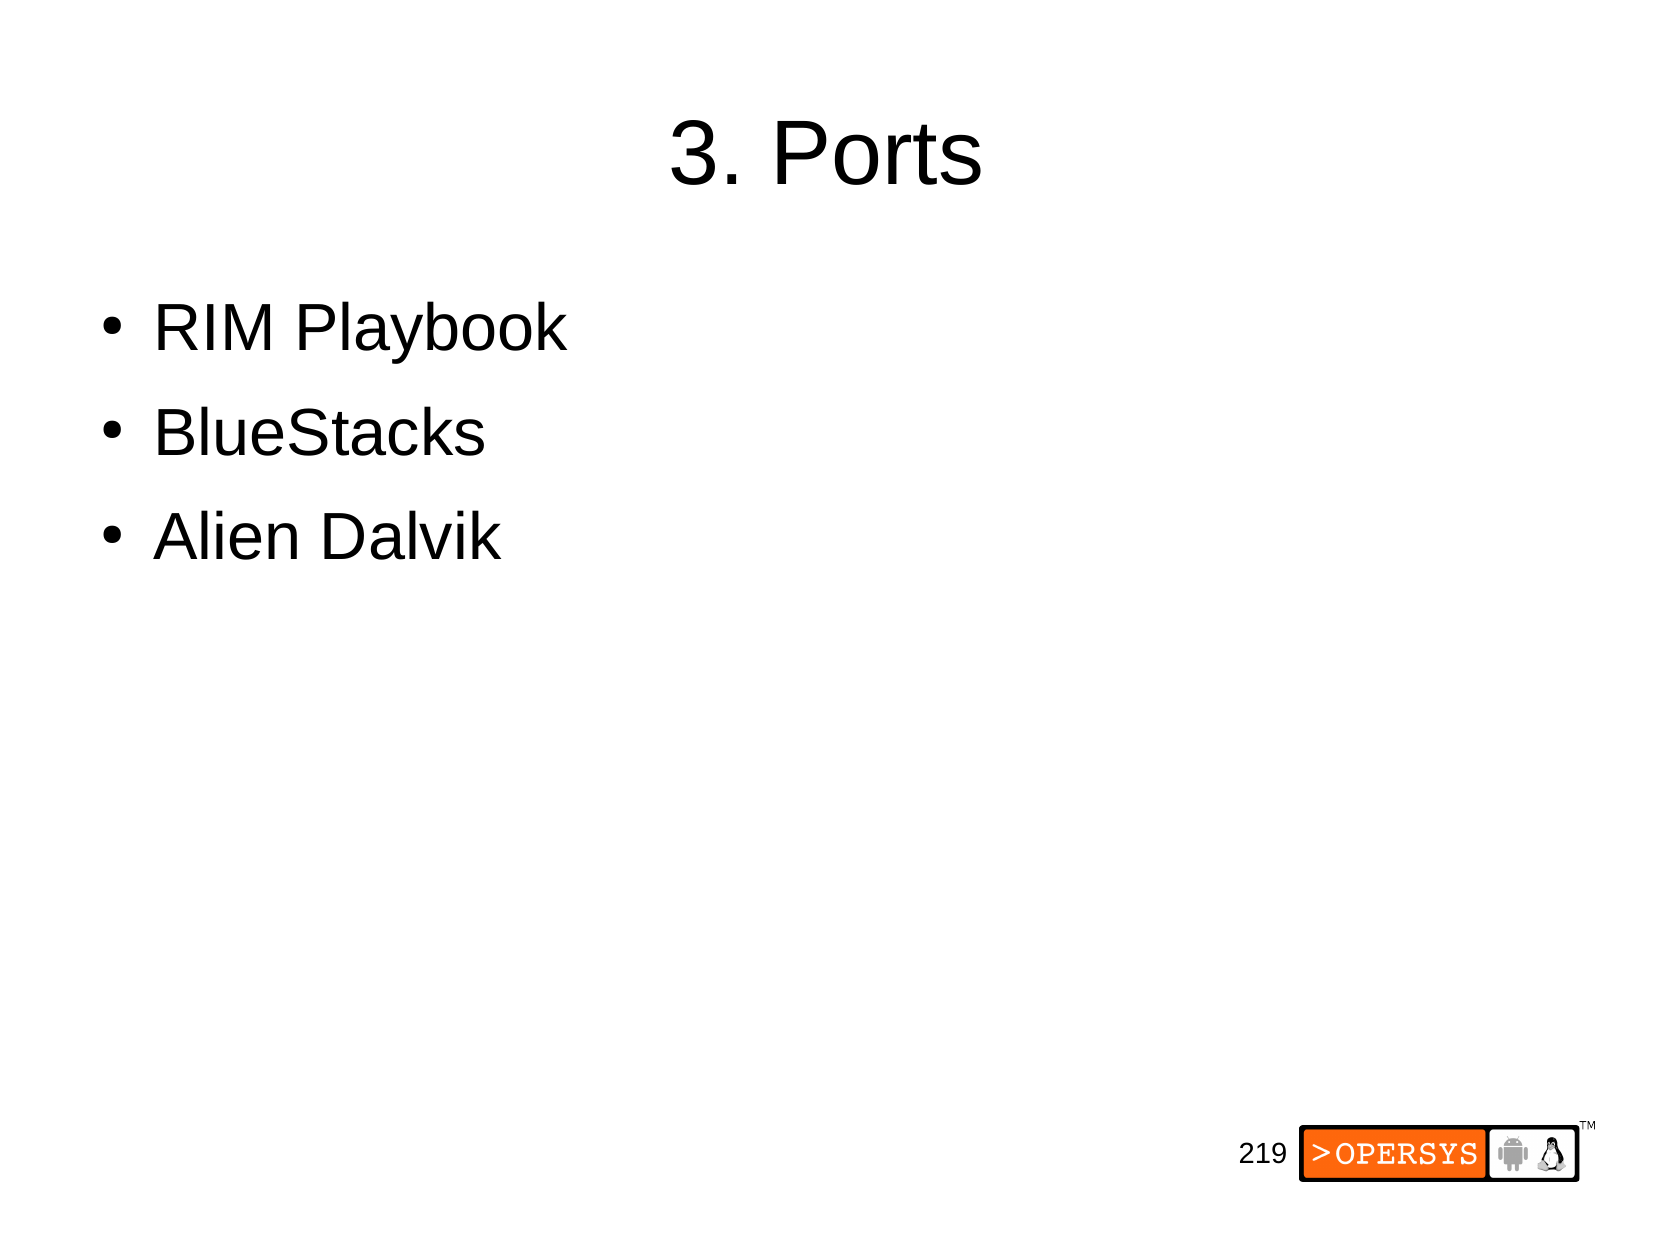

# 3. Ports
RIM Playbook
BlueStacks
Alien Dalvik